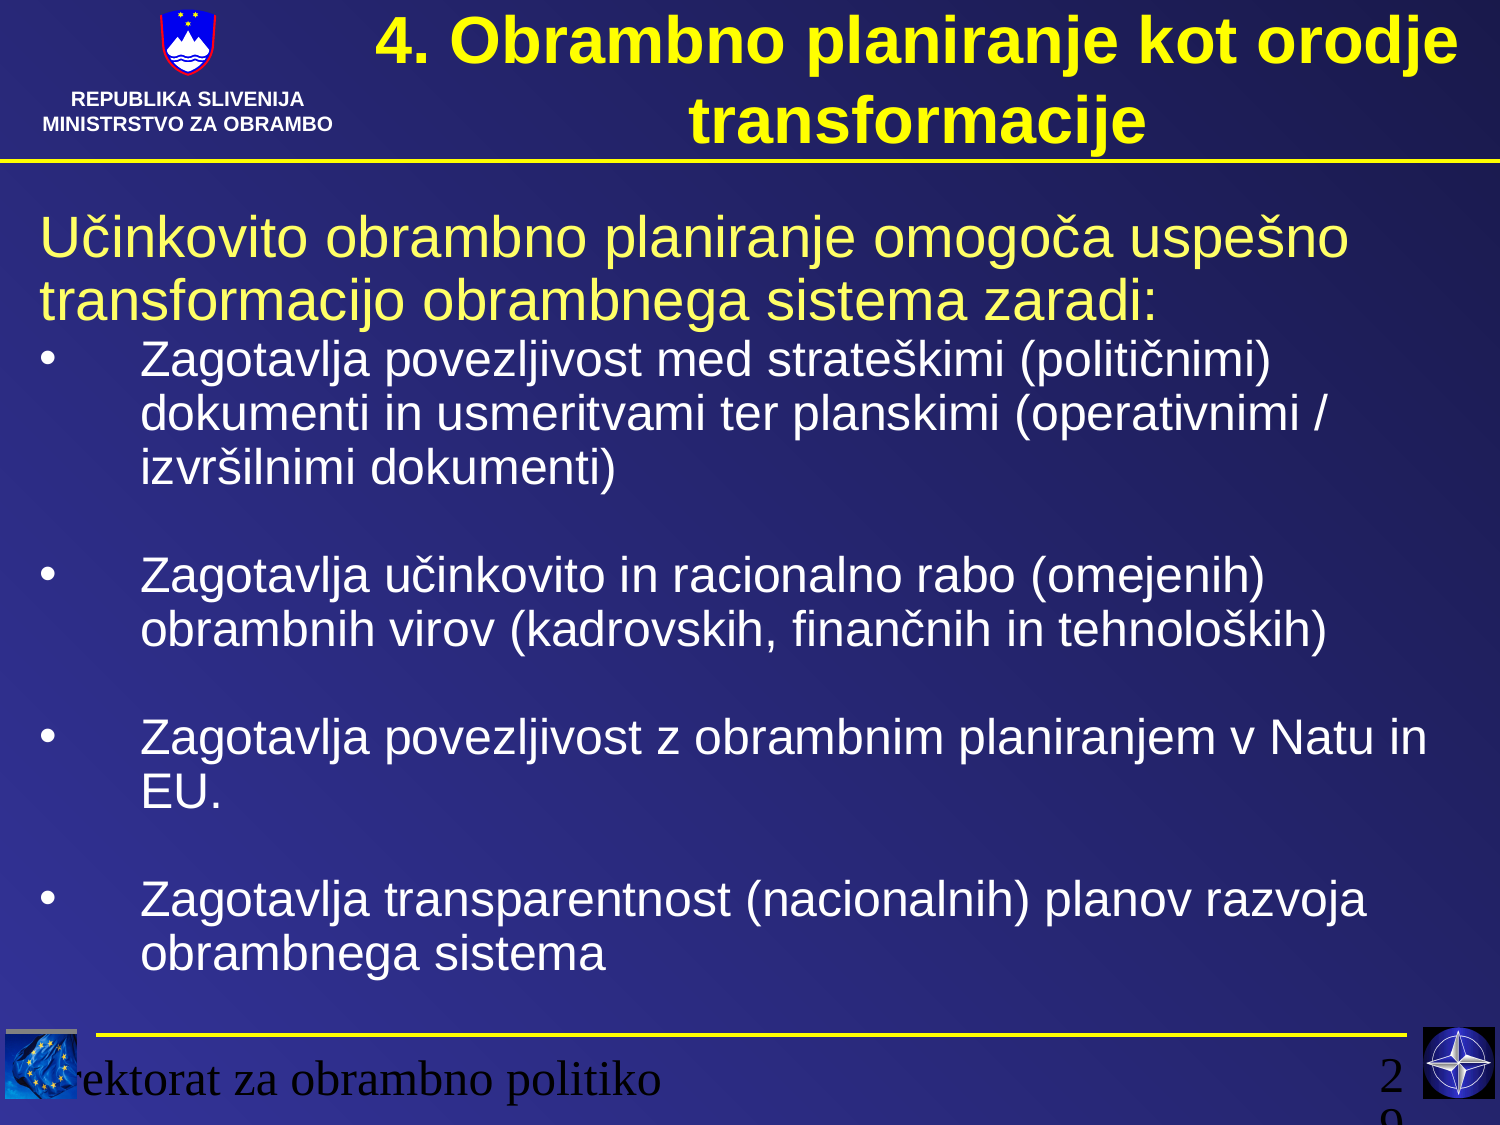

# 4. Obrambno planiranje kot orodje transformacije
Učinkovito obrambno planiranje omogoča uspešno
transformacijo obrambnega sistema zaradi:
Zagotavlja povezljivost med strateškimi (političnimi) dokumenti in usmeritvami ter planskimi (operativnimi / izvršilnimi dokumenti)
Zagotavlja učinkovito in racionalno rabo (omejenih) obrambnih virov (kadrovskih, finančnih in tehnoloških)
Zagotavlja povezljivost z obrambnim planiranjem v Natu in EU.
Zagotavlja transparentnost (nacionalnih) planov razvoja obrambnega sistema
29
Direktorat za obrambno politiko